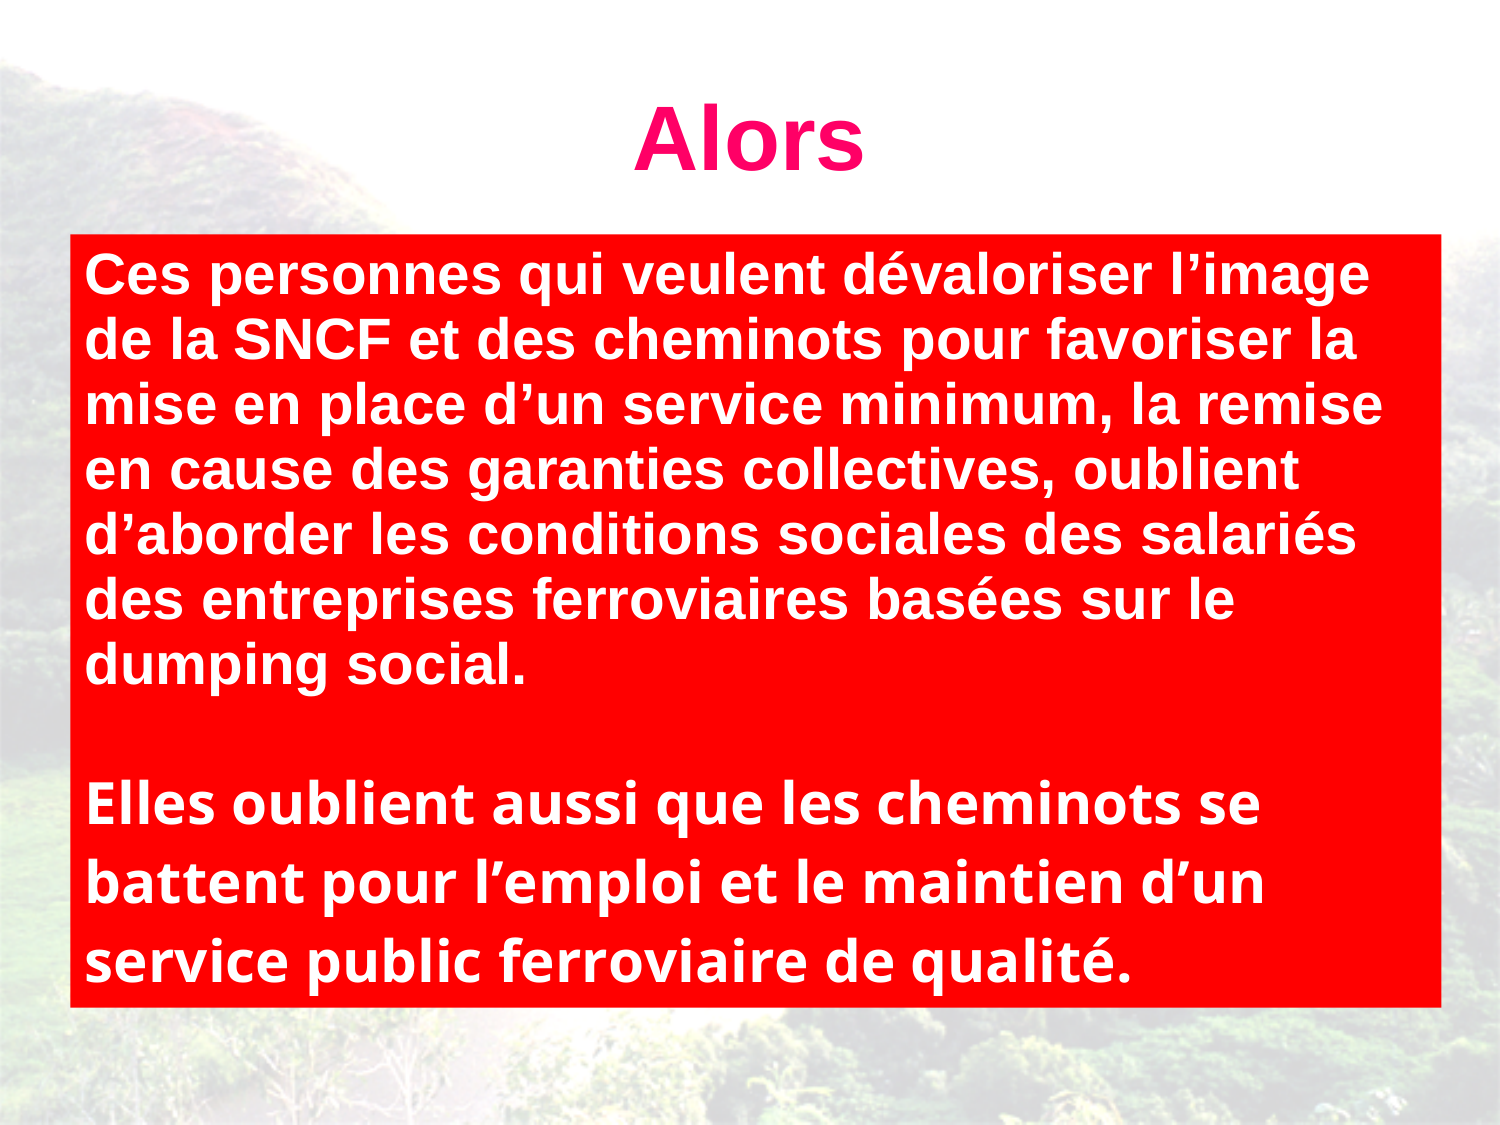

# Alors
Ces personnes qui veulent dévaloriser l’image de la SNCF et des cheminots pour favoriser la mise en place d’un service minimum, la remise en cause des garanties collectives, oublient d’aborder les conditions sociales des salariés des entreprises ferroviaires basées sur le dumping social.
Elles oublient aussi que les cheminots se battent pour l’emploi et le maintien d’un service public ferroviaire de qualité.
Transmettons ces chiffres au maximum de personnes connues et qui empruntent la SNCF régulièrement pour que l'on n'entende plus, à chaque grève, un " usager " à la radio dire : "Ils ont sûrement raison de faire grève..."